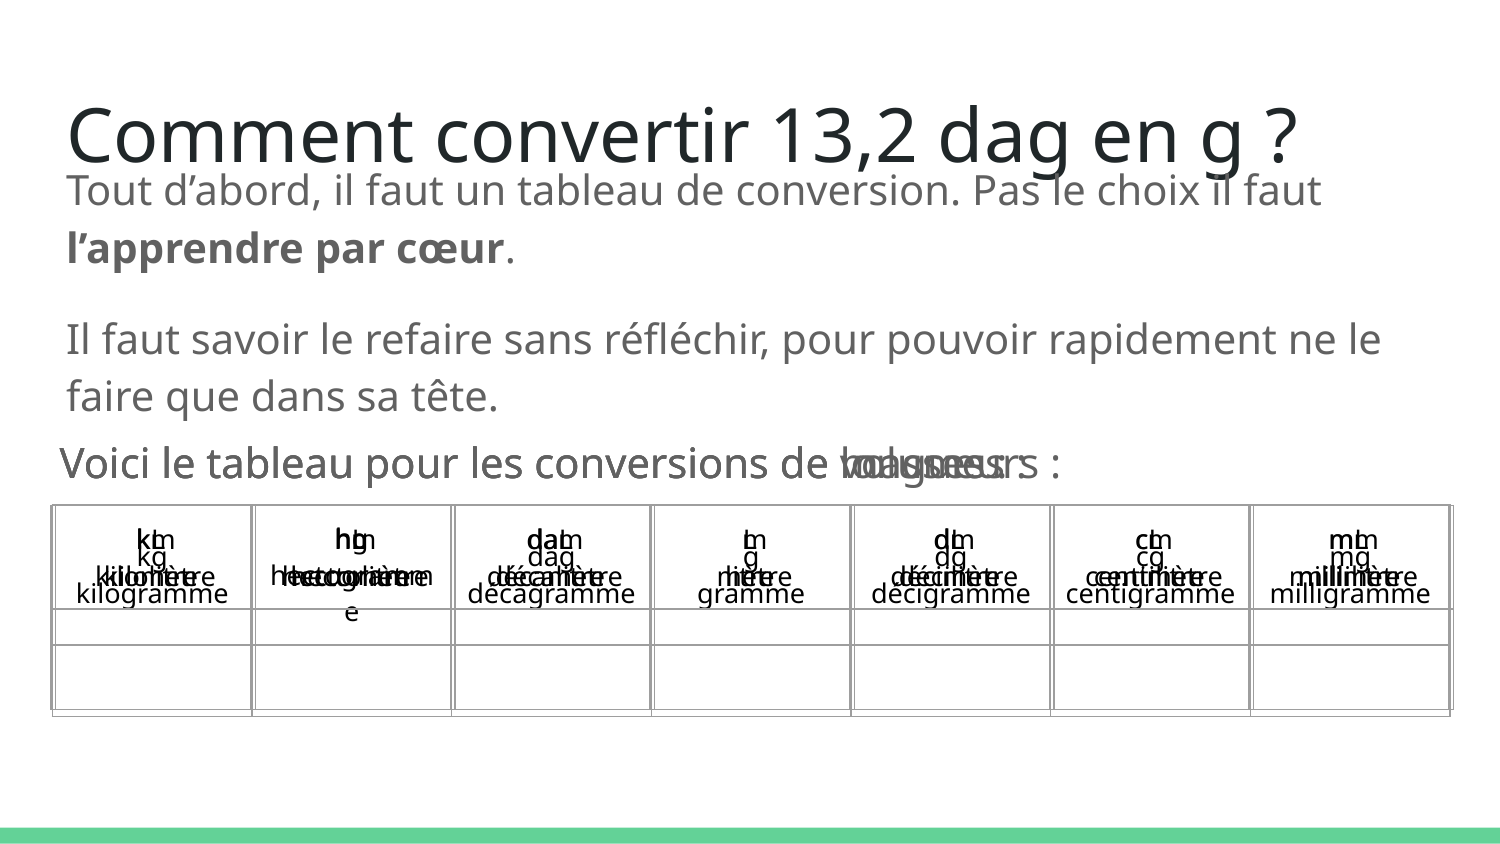

# Comment convertir 13,2 dag en g ?
Tout d’abord, il faut un tableau de conversion. Pas le choix il faut l’apprendre par cœur.
Il faut savoir le refaire sans réfléchir, pour pouvoir rapidement ne le faire que dans sa tête.
Voici le tableau pour les conversions de masses :
Voici le tableau pour les conversions de volumes :
Voici le tableau pour les conversions de longueurs :
| kg kilogramme | hg hectogramme | dag décagramme | g gramme | dg décigramme | cg centigramme | mg milligramme |
| --- | --- | --- | --- | --- | --- | --- |
| | | | | | | |
| kL kilolitre | hL hectolitre | daL décalitre | L litre | dL décilitre | cL centilitre | mL millilitre |
| --- | --- | --- | --- | --- | --- | --- |
| | | | | | | |
| km kilomètre | hm hectomètre | dam décamètre | m mètre | dm décimètre | cm centimètre | mm millimètre |
| --- | --- | --- | --- | --- | --- | --- |
| | | | | | | |